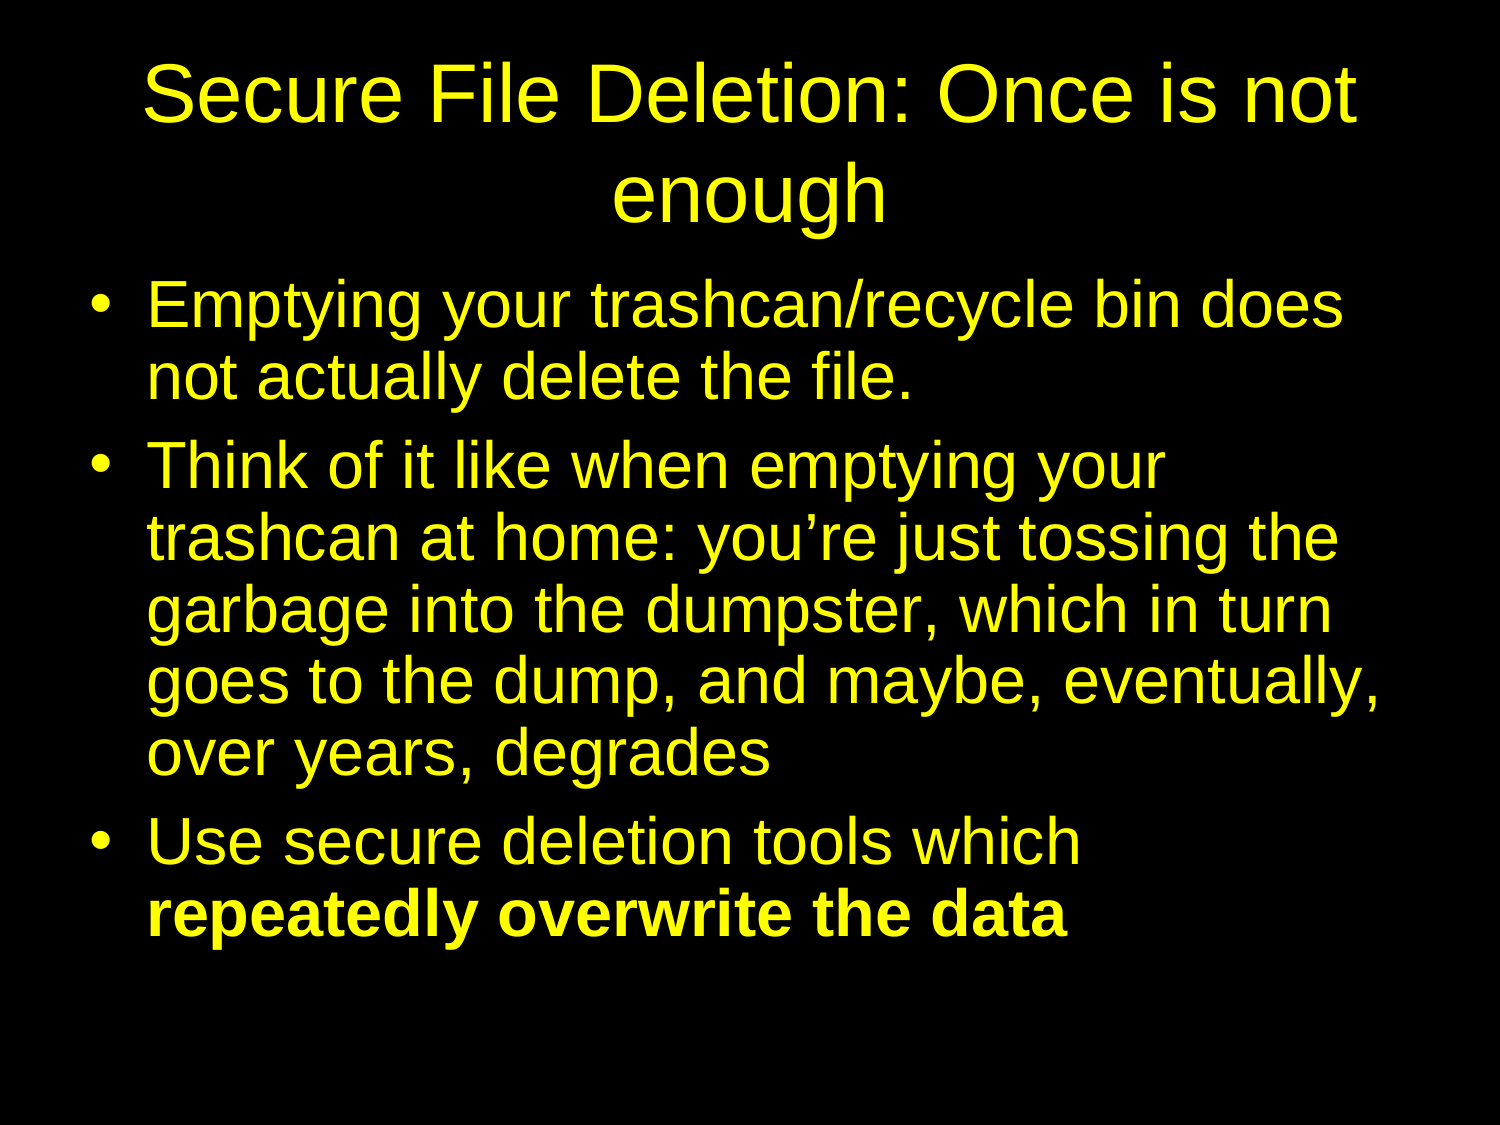

# Secure File Deletion: Once is not enough
Emptying your trashcan/recycle bin does not actually delete the file.
Think of it like when emptying your trashcan at home: you’re just tossing the garbage into the dumpster, which in turn goes to the dump, and maybe, eventually, over years, degrades
Use secure deletion tools which repeatedly overwrite the data